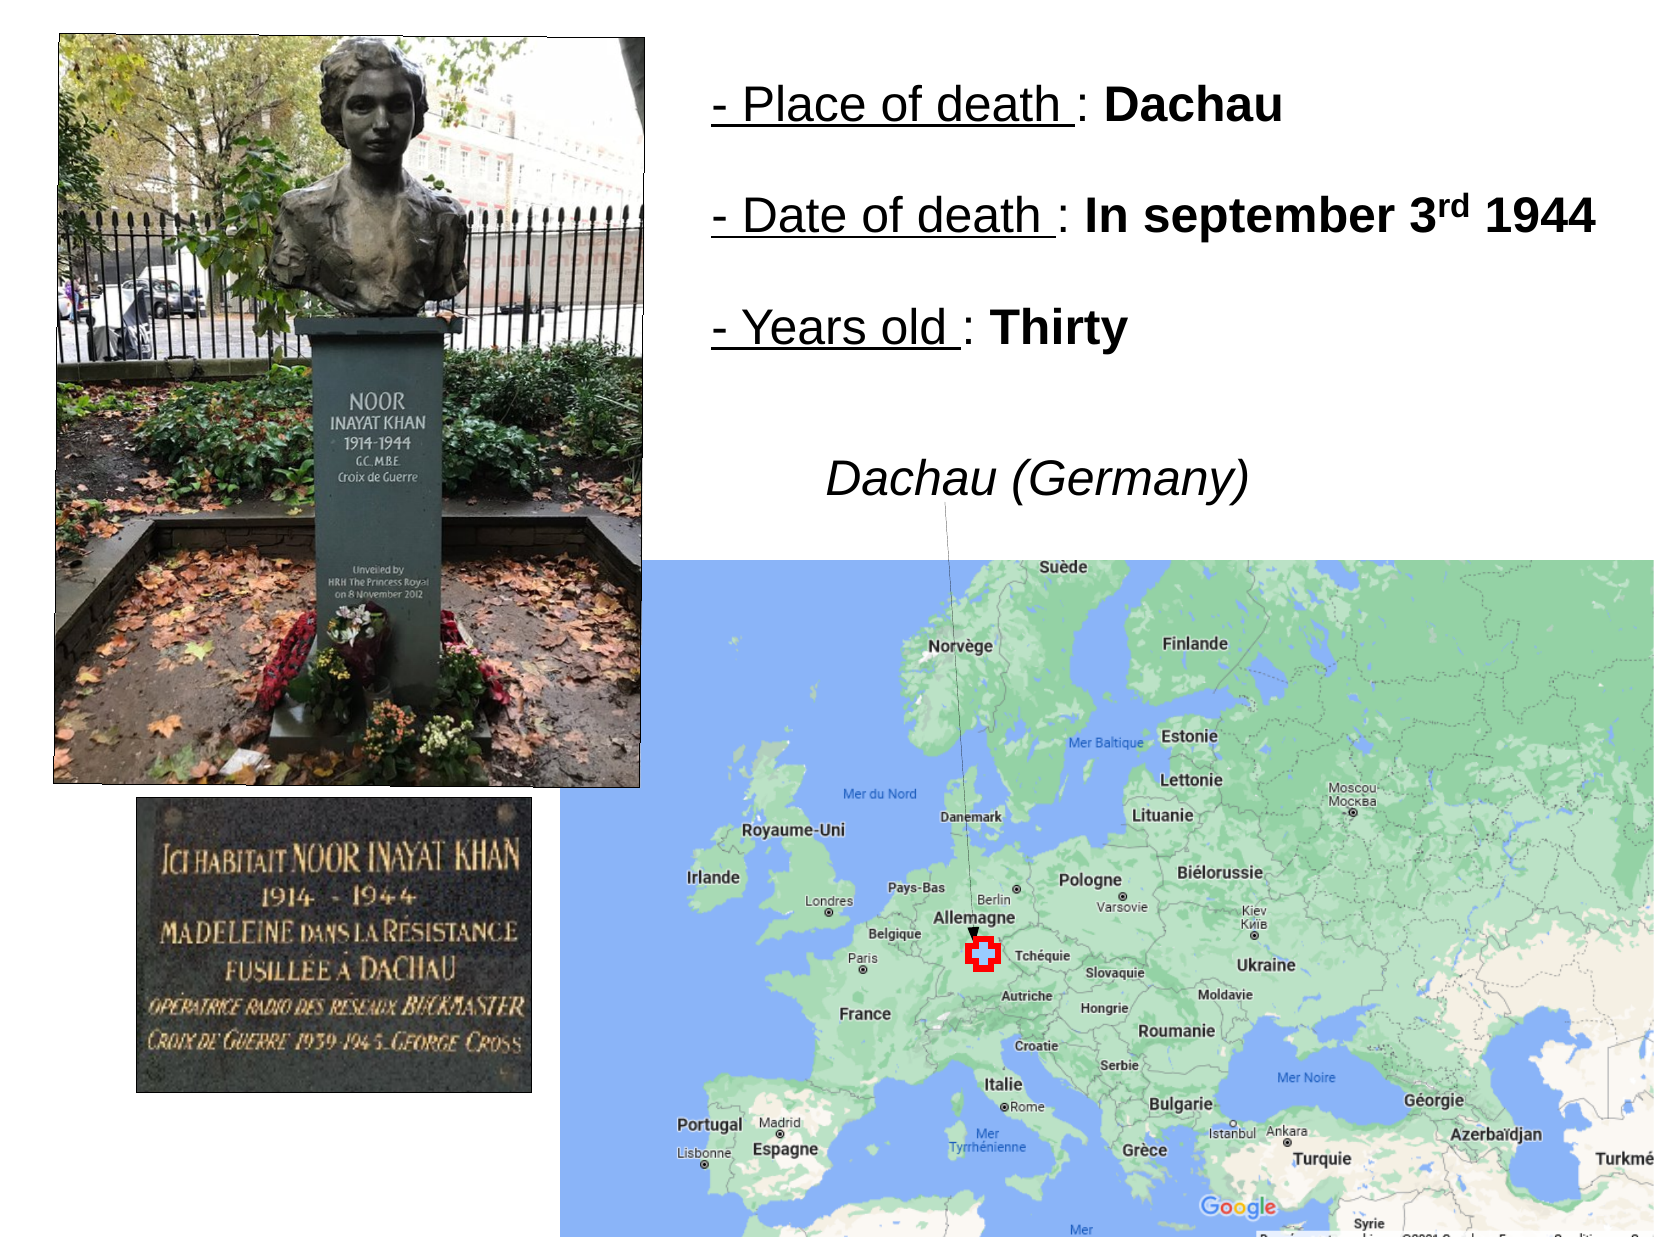

- Place of death : Dachau
- Date of death : In september 3rd 1944
- Years old : Thirty
Dachau (Germany)